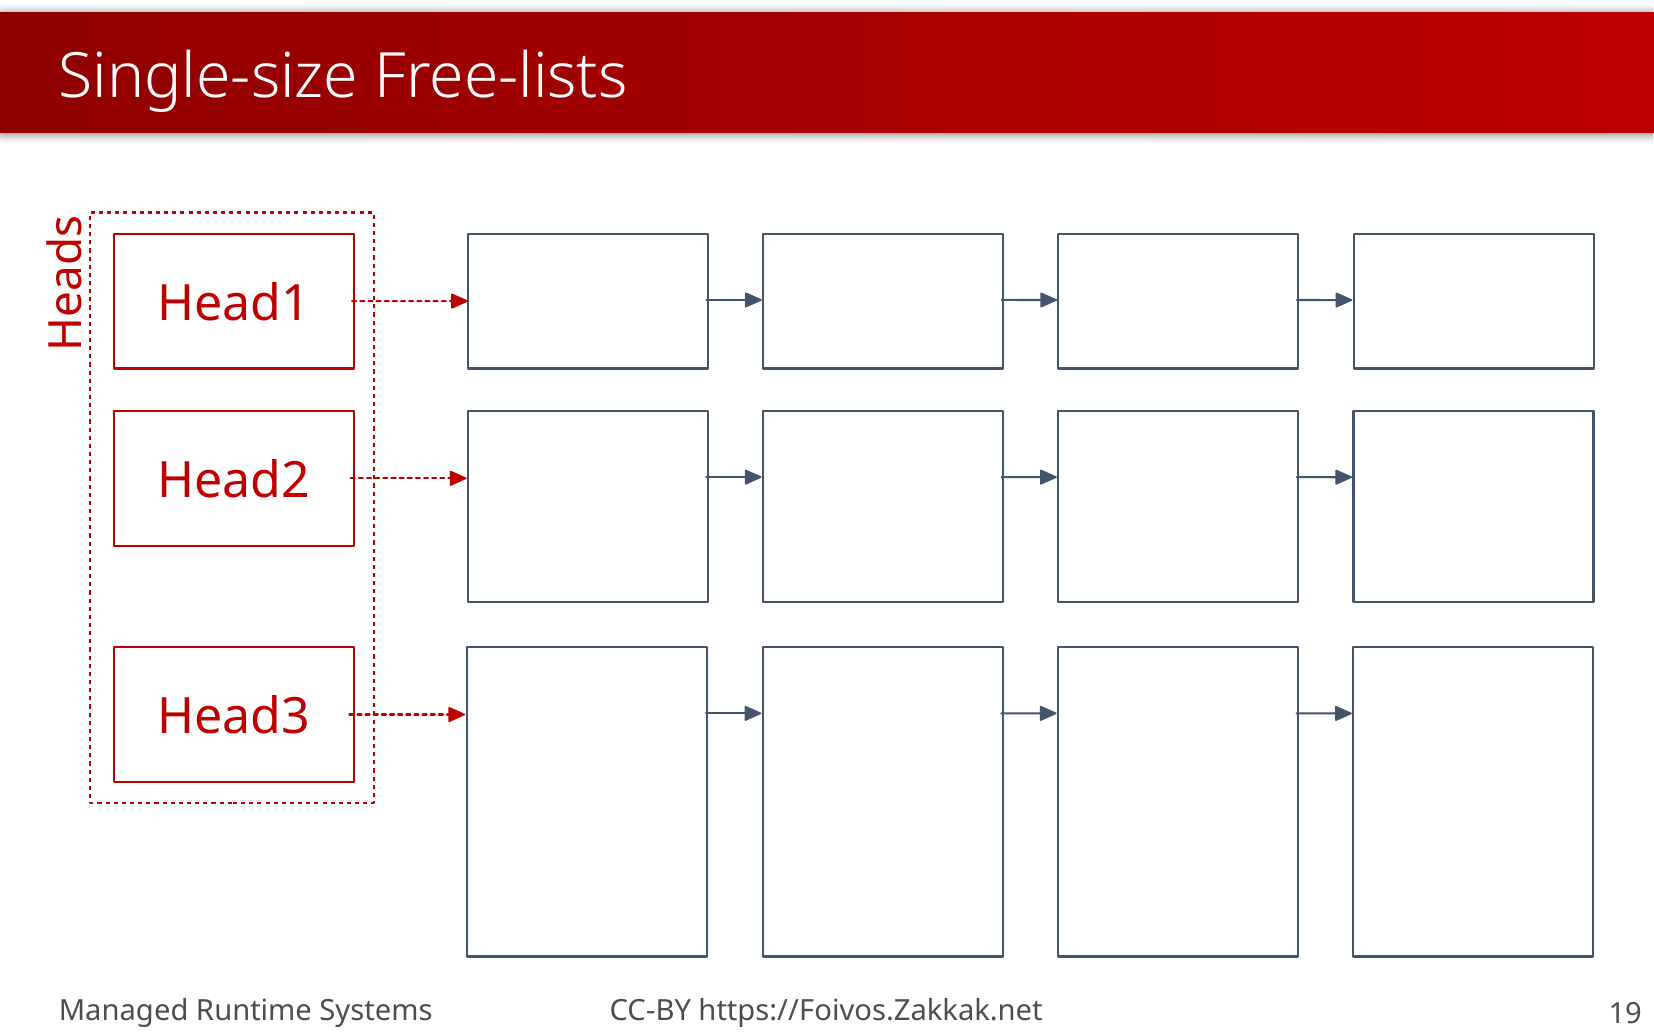

# Single-size Free-lists
Head1
Heads
Head2
Head3
Managed Runtime Systems
CC-BY https://Foivos.Zakkak.net
19